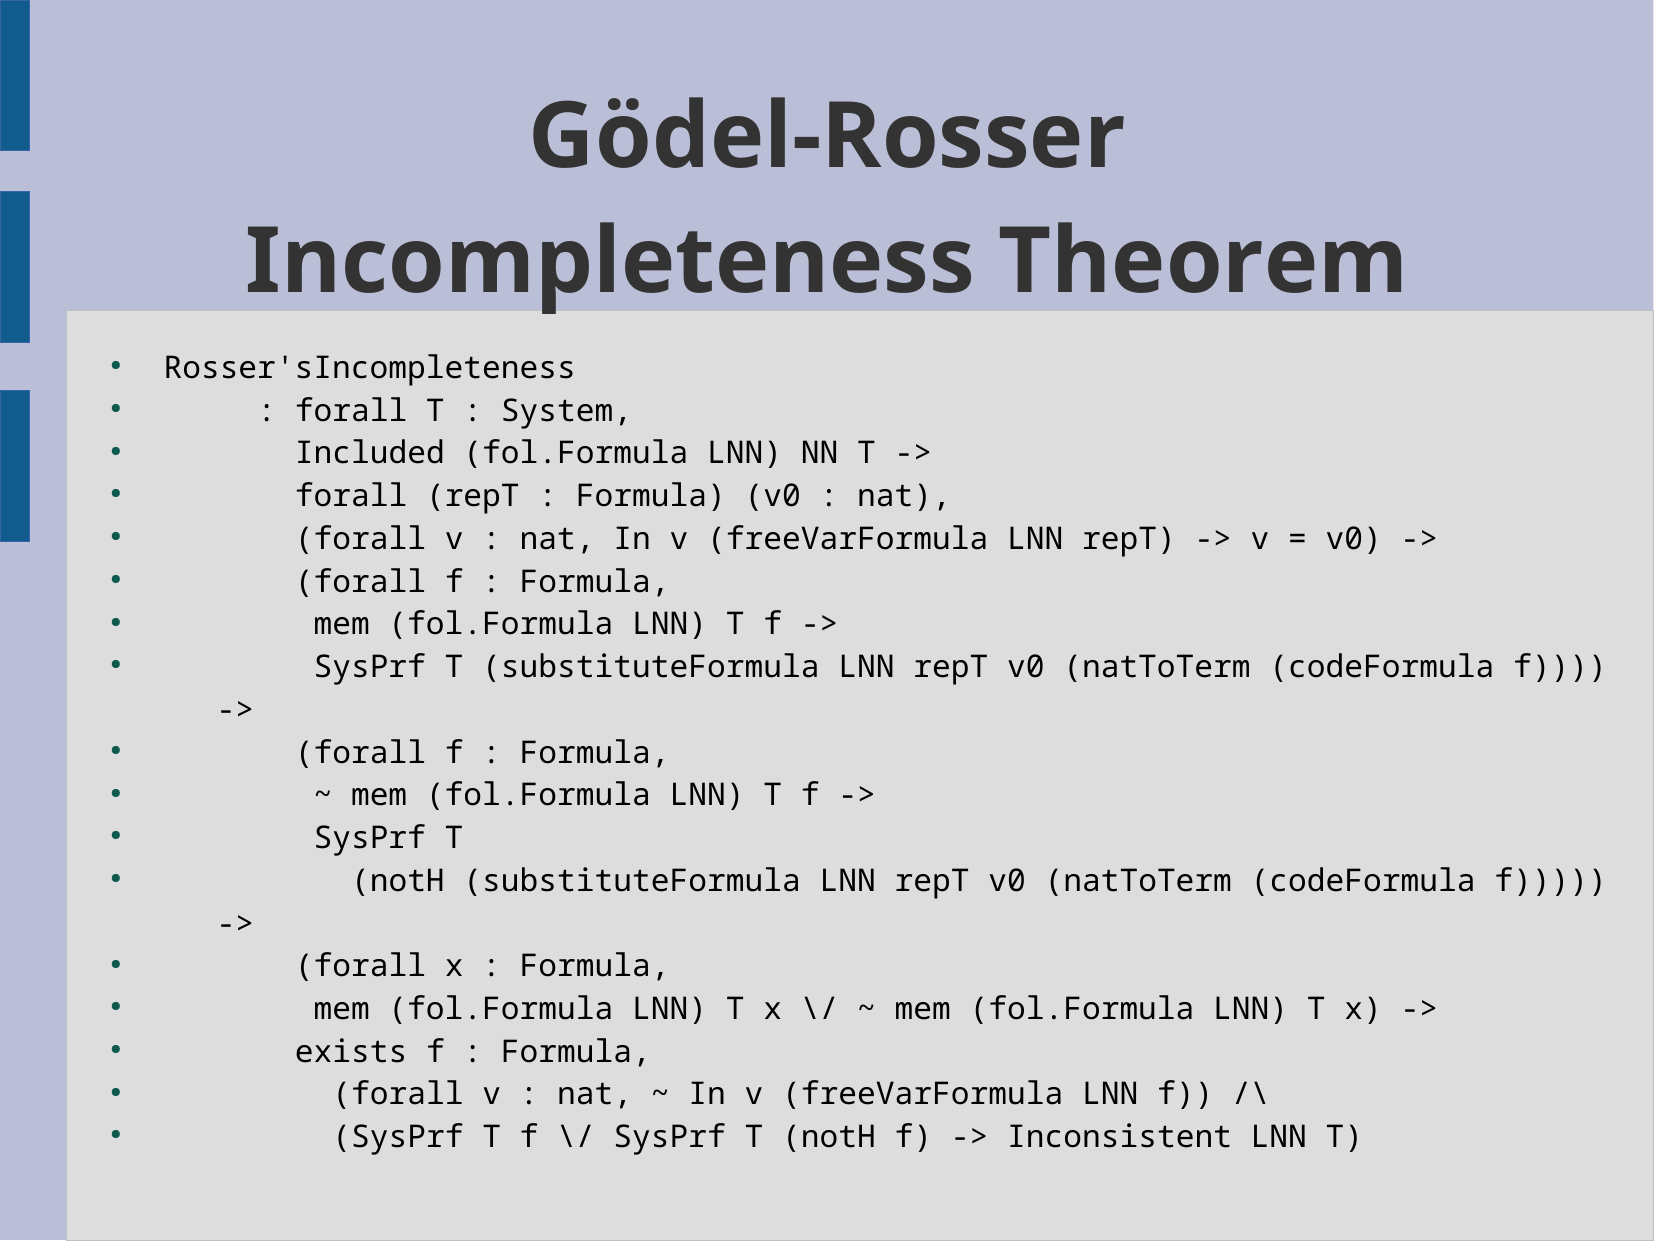

# Gödel-Rosser Incompleteness Theorem
Rosser'sIncompleteness
 : forall T : System,
 Included (fol.Formula LNN) NN T ->
 forall (repT : Formula) (v0 : nat),
 (forall v : nat, In v (freeVarFormula LNN repT) -> v = v0) ->
 (forall f : Formula,
 mem (fol.Formula LNN) T f ->
 SysPrf T (substituteFormula LNN repT v0 (natToTerm (codeFormula f)))) ->
 (forall f : Formula,
 ~ mem (fol.Formula LNN) T f ->
 SysPrf T
 (notH (substituteFormula LNN repT v0 (natToTerm (codeFormula f))))) ->
 (forall x : Formula,
 mem (fol.Formula LNN) T x \/ ~ mem (fol.Formula LNN) T x) ->
 exists f : Formula,
 (forall v : nat, ~ In v (freeVarFormula LNN f)) /\
 (SysPrf T f \/ SysPrf T (notH f) -> Inconsistent LNN T)